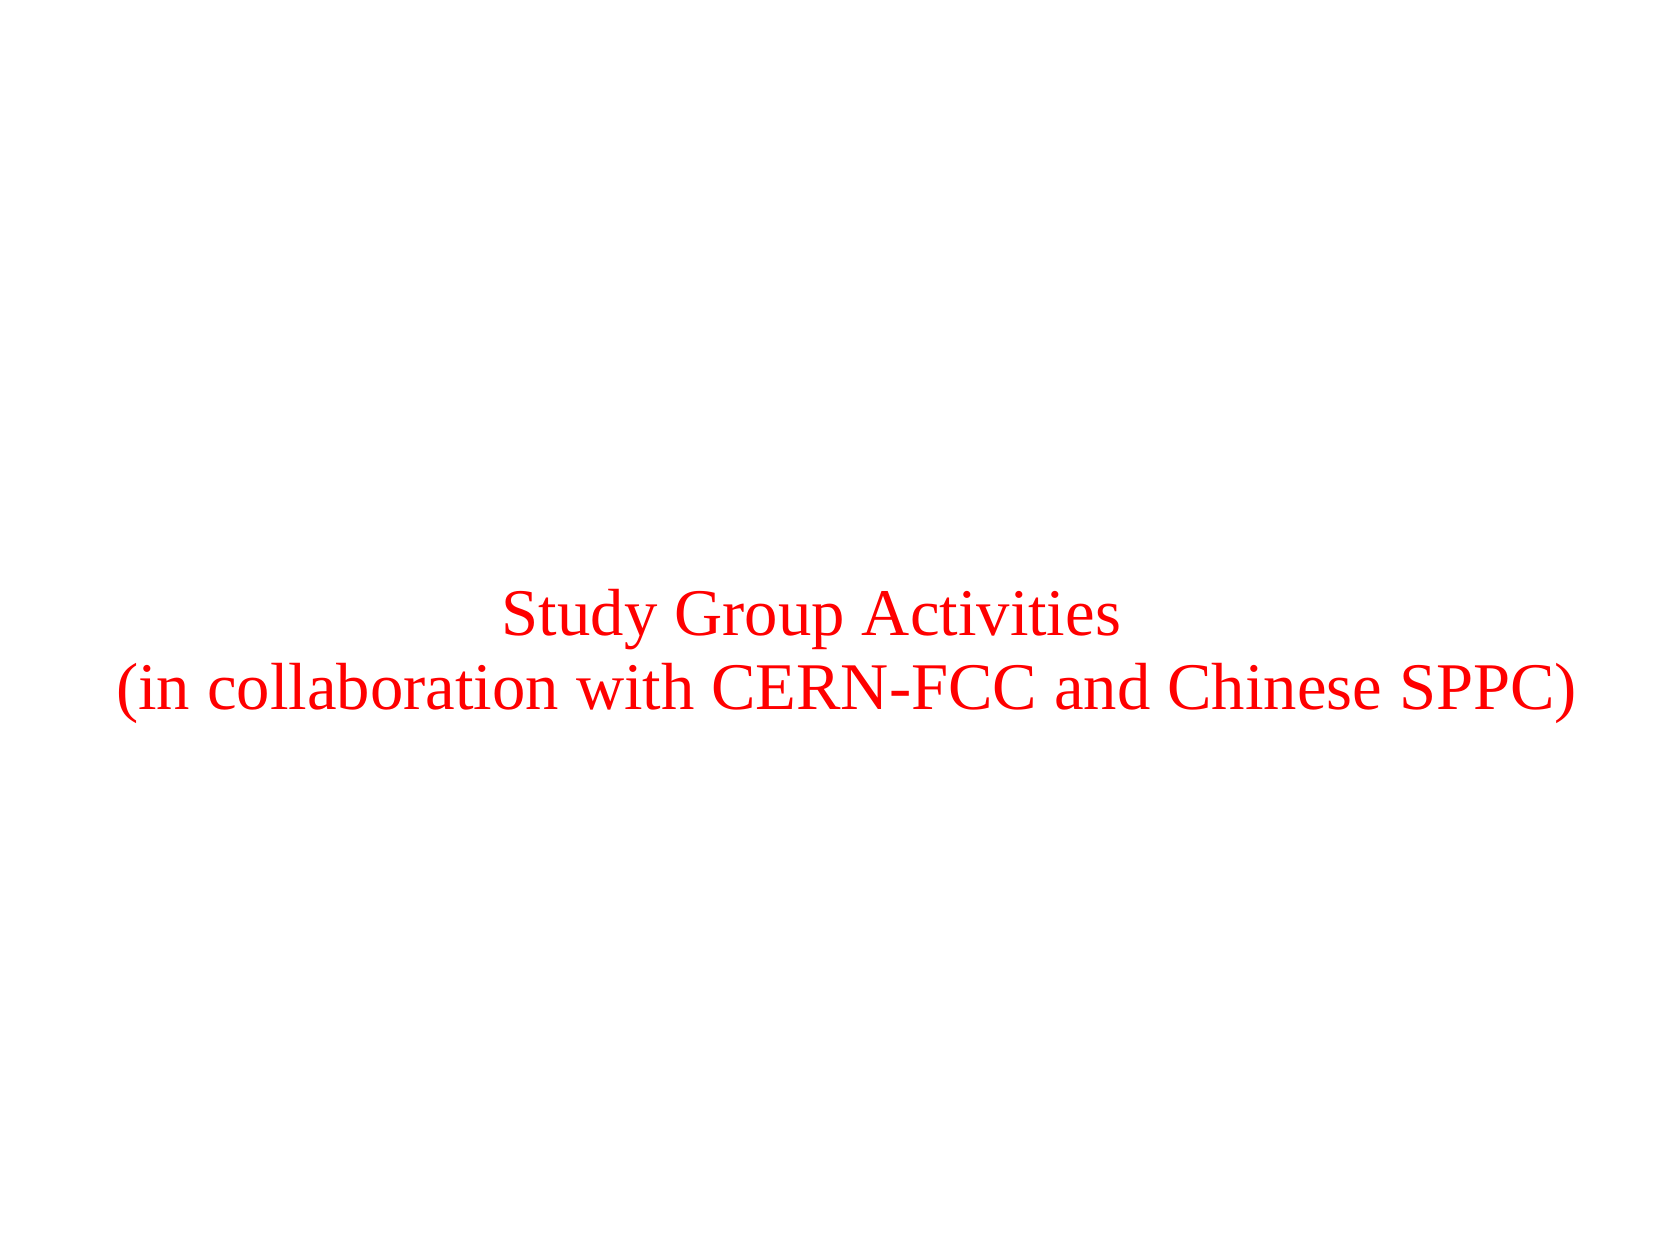

Study Group Activities
(in collaboration with CERN-FCC and Chinese SPPC)